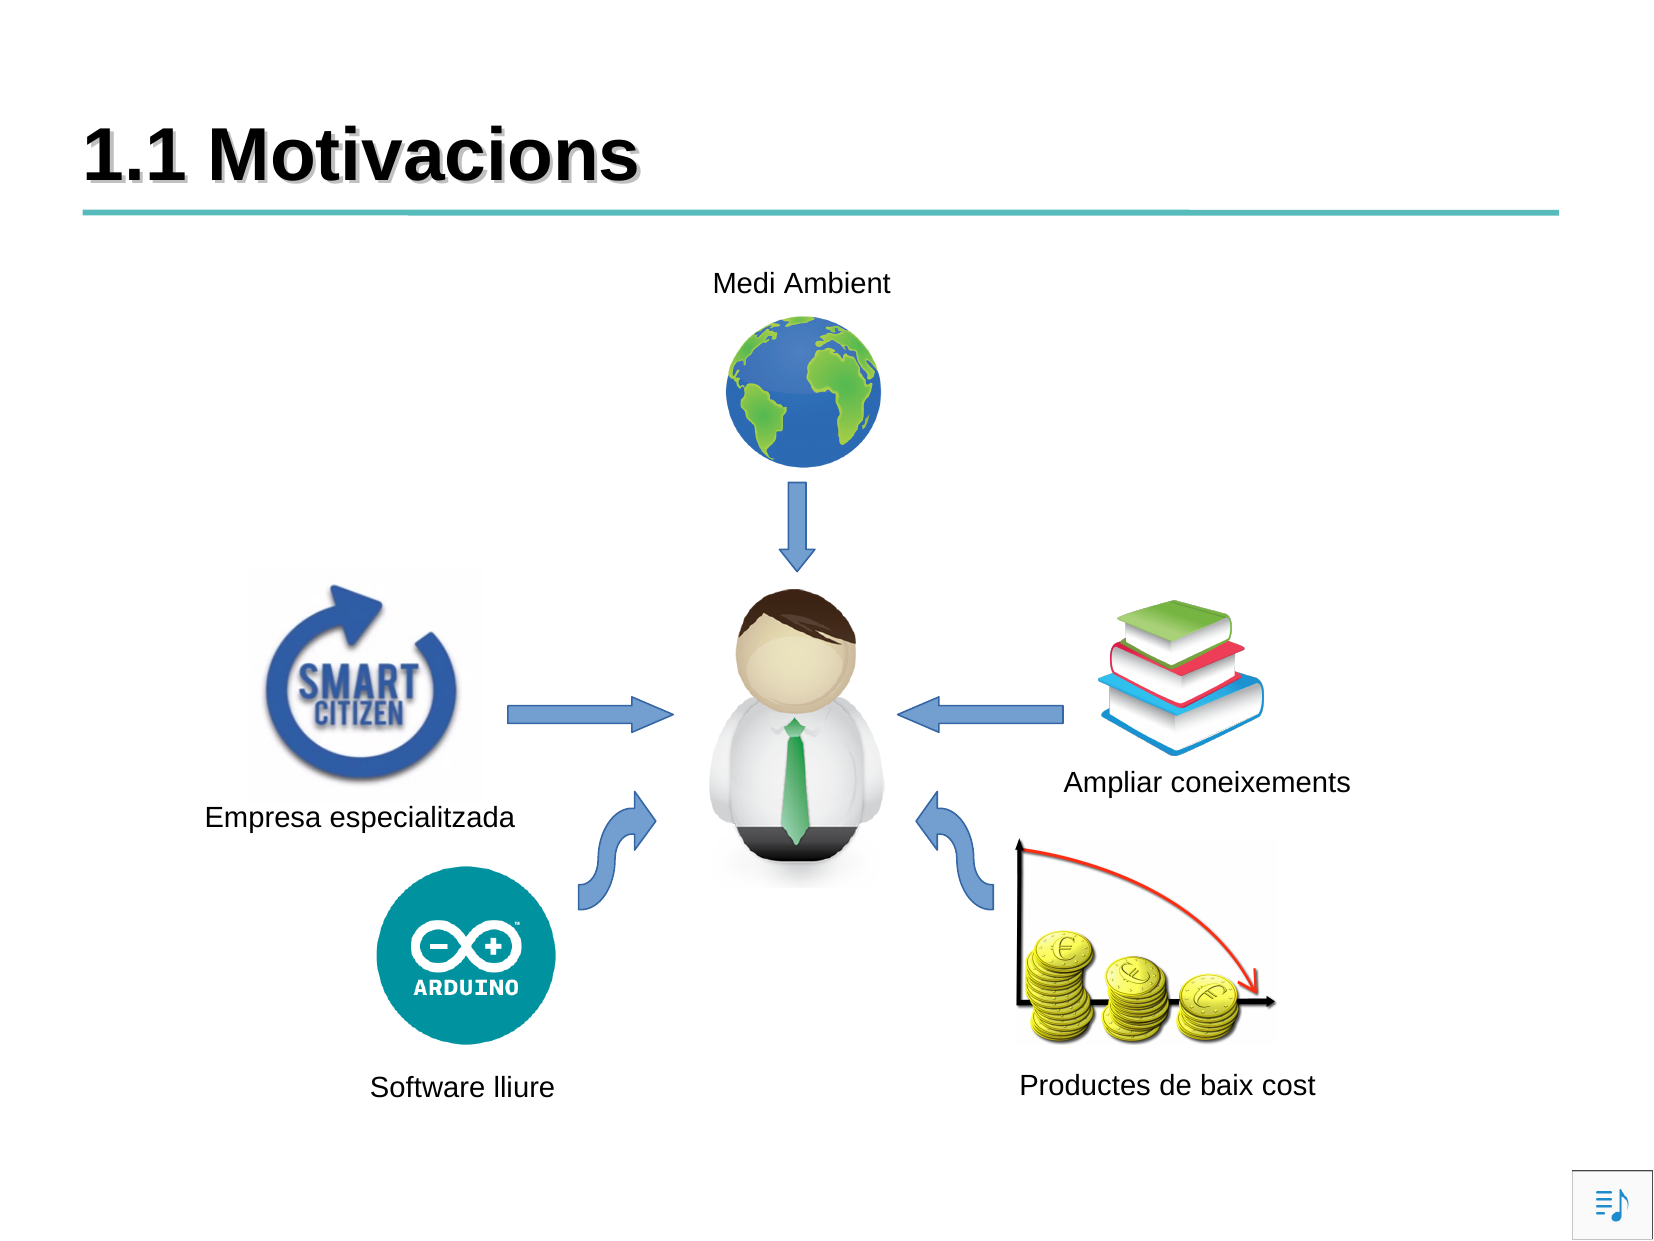

# 1.1 Motivacions
Medi Ambient
Ampliar coneixements
Empresa especialitzada
Productes de baix cost
Software lliure